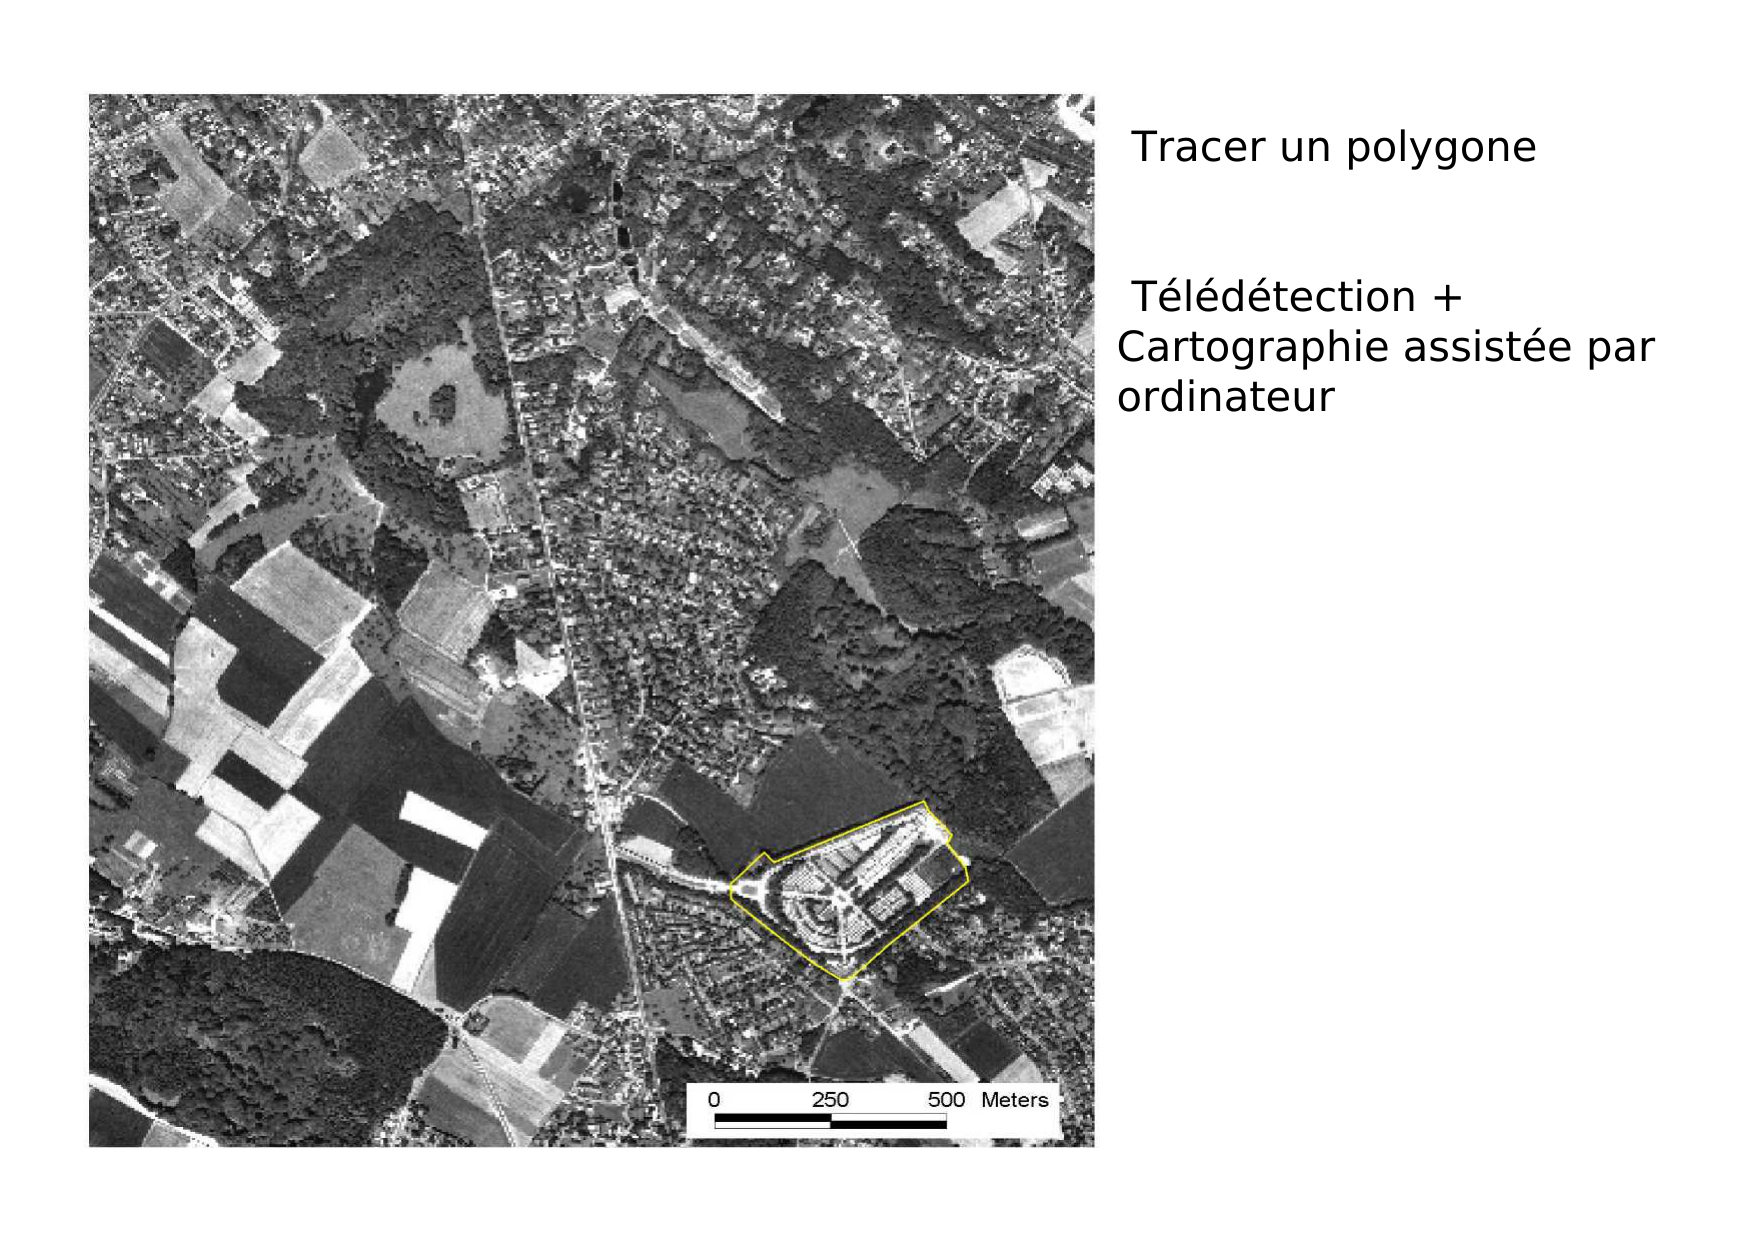

Tracer un polygone
Télédétection + Cartographie assistée par ordinateur
GEOG-F-302 - SIG - Applications - Eléonore WOLFF